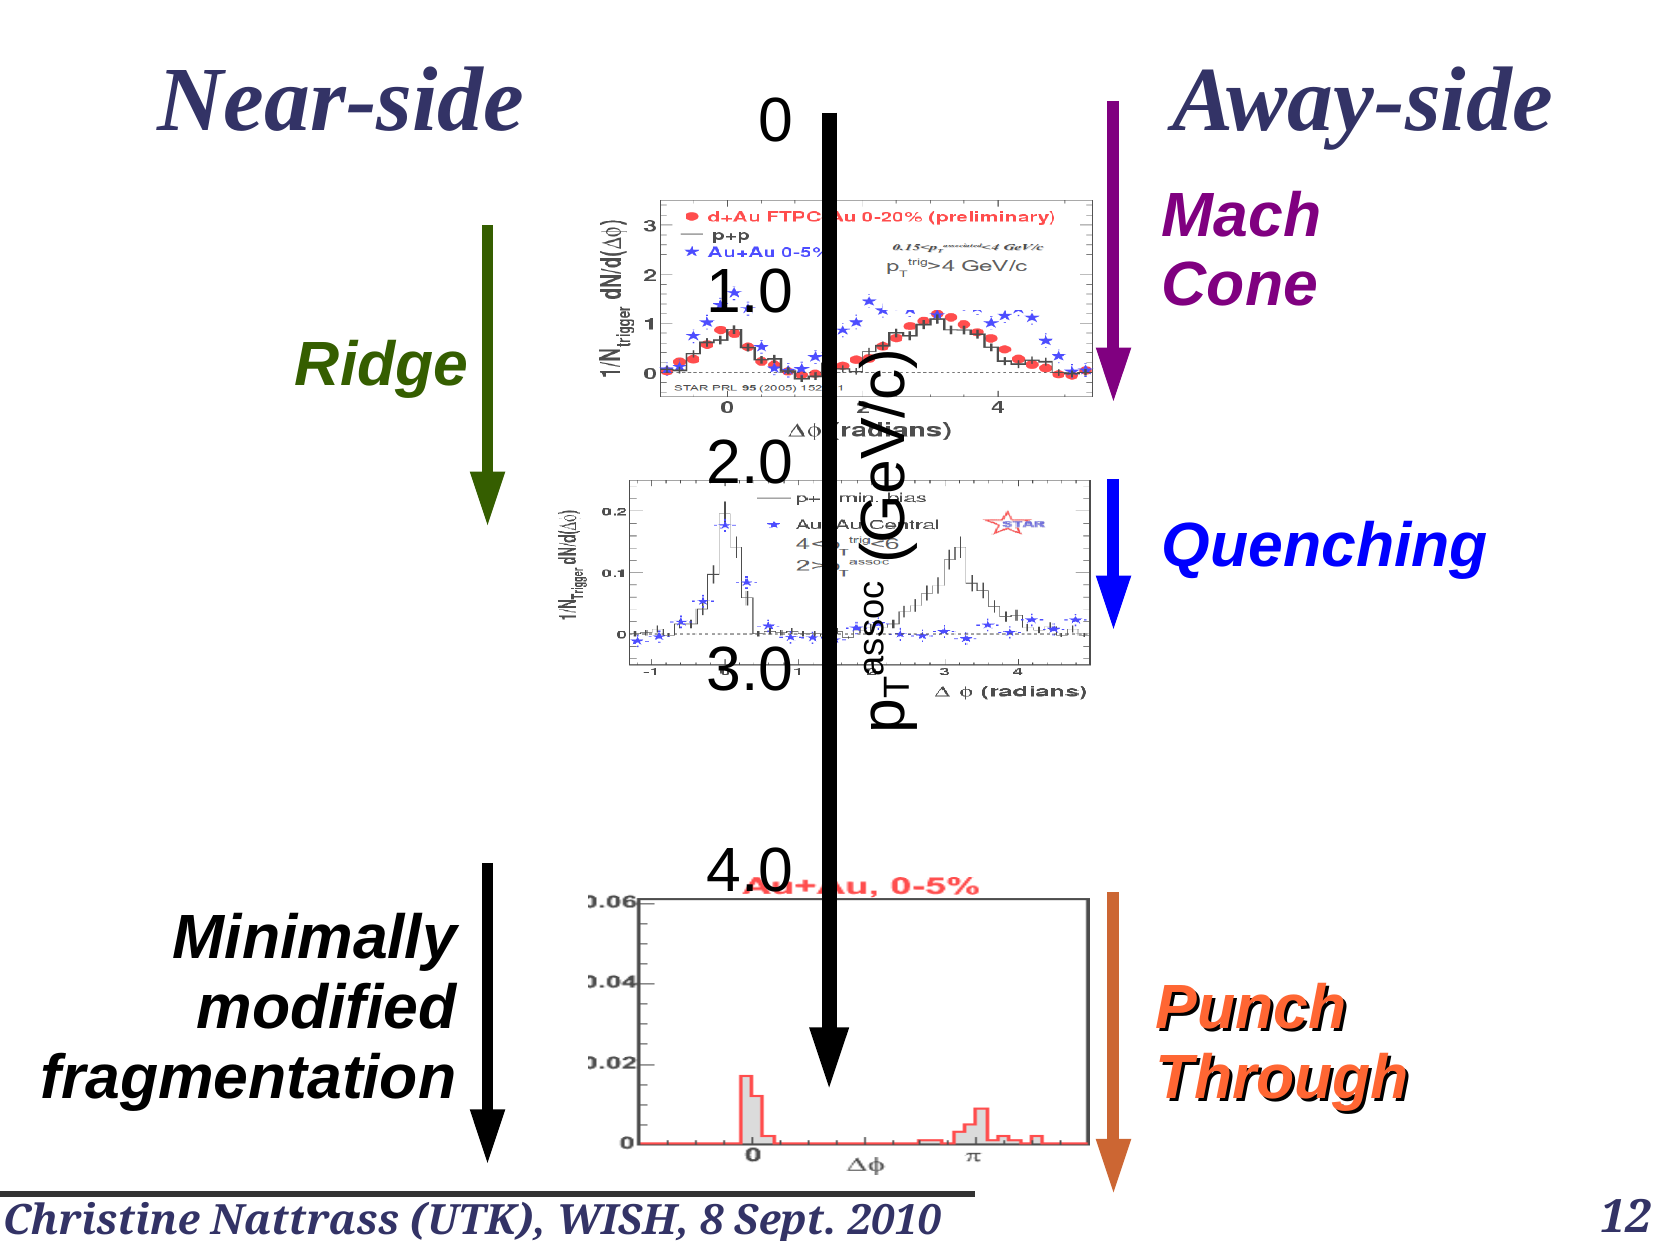

Near-side
Away-side
0
Mach Cone
1.0
Ridge
2.0
pTassoc (GeV/c)
Quenching
3.0
4.0
Minimally modified fragmentation
Punch
Through